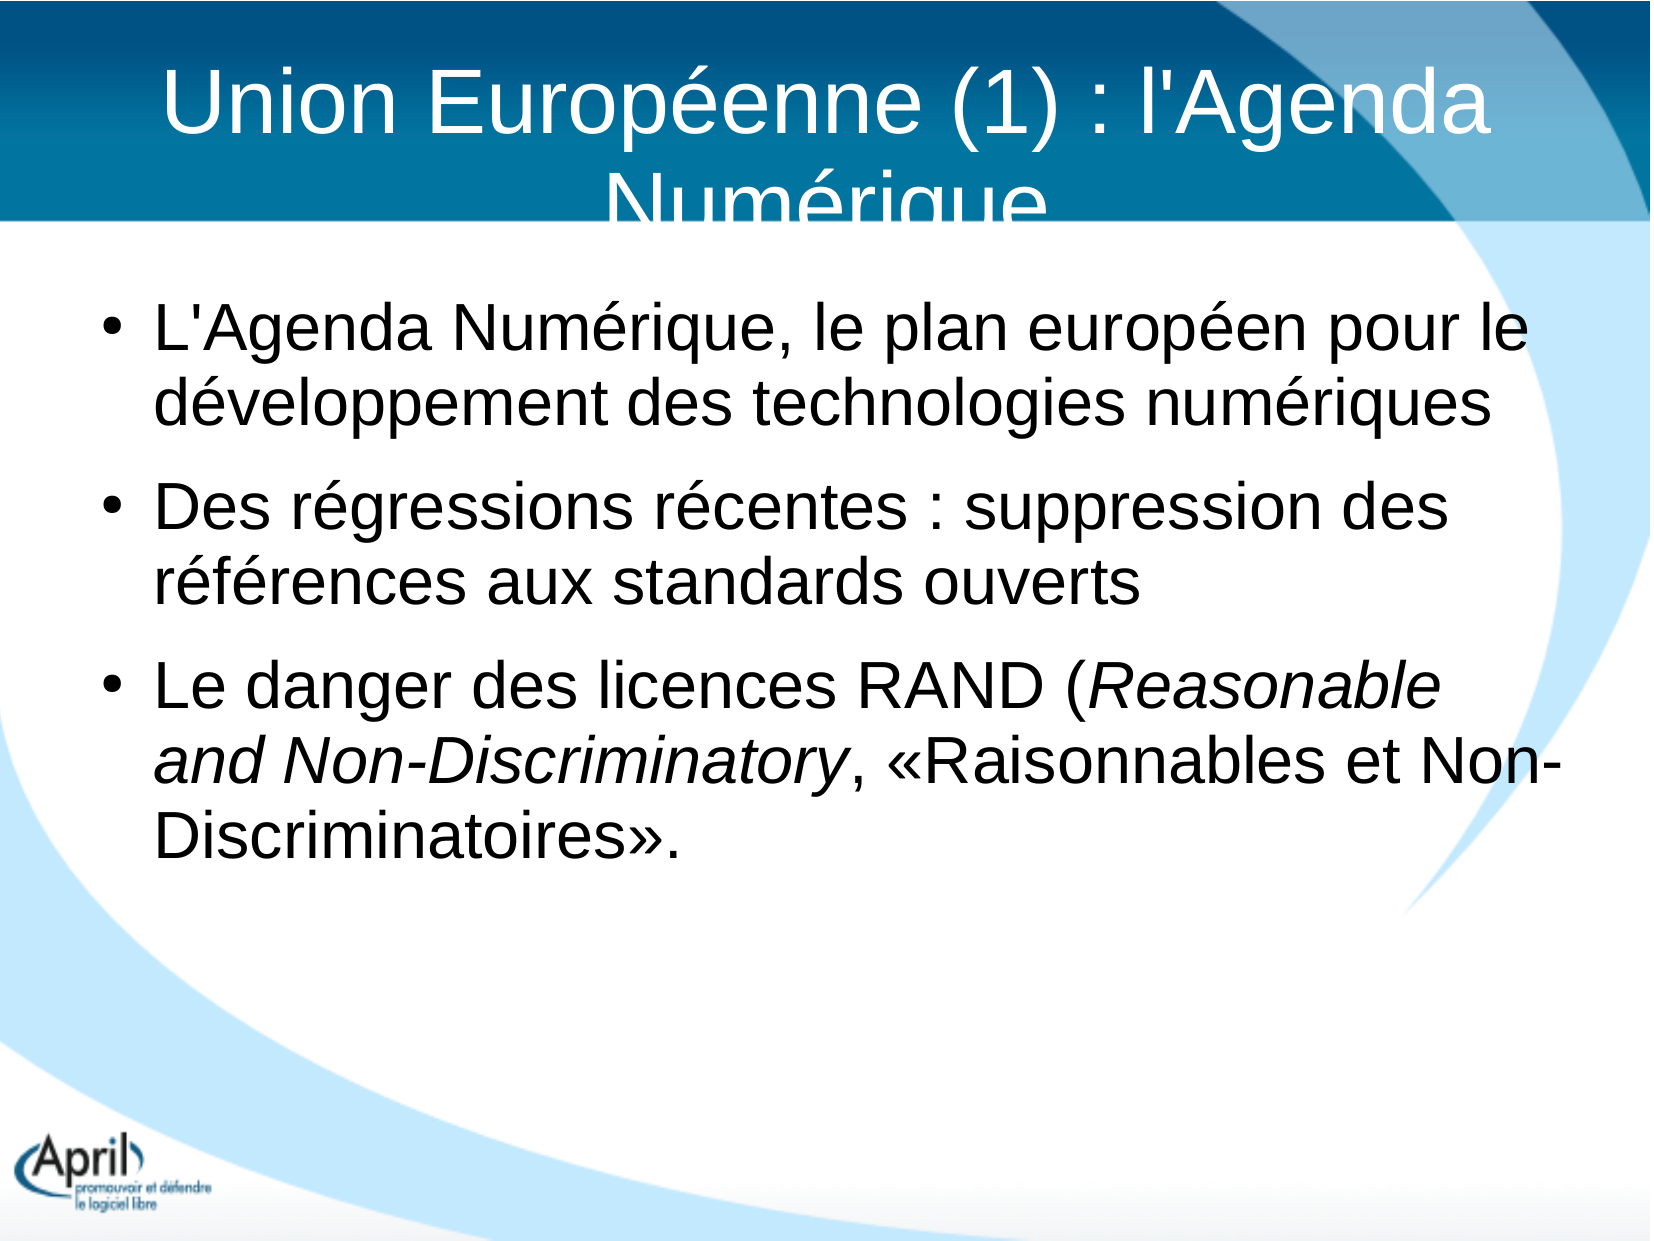

# Union Européenne (1) : l'Agenda Numérique
L'Agenda Numérique, le plan européen pour le développement des technologies numériques
Des régressions récentes : suppression des références aux standards ouverts
Le danger des licences RAND (Reasonable and Non-Discriminatory, «Raisonnables et Non-Discriminatoires».